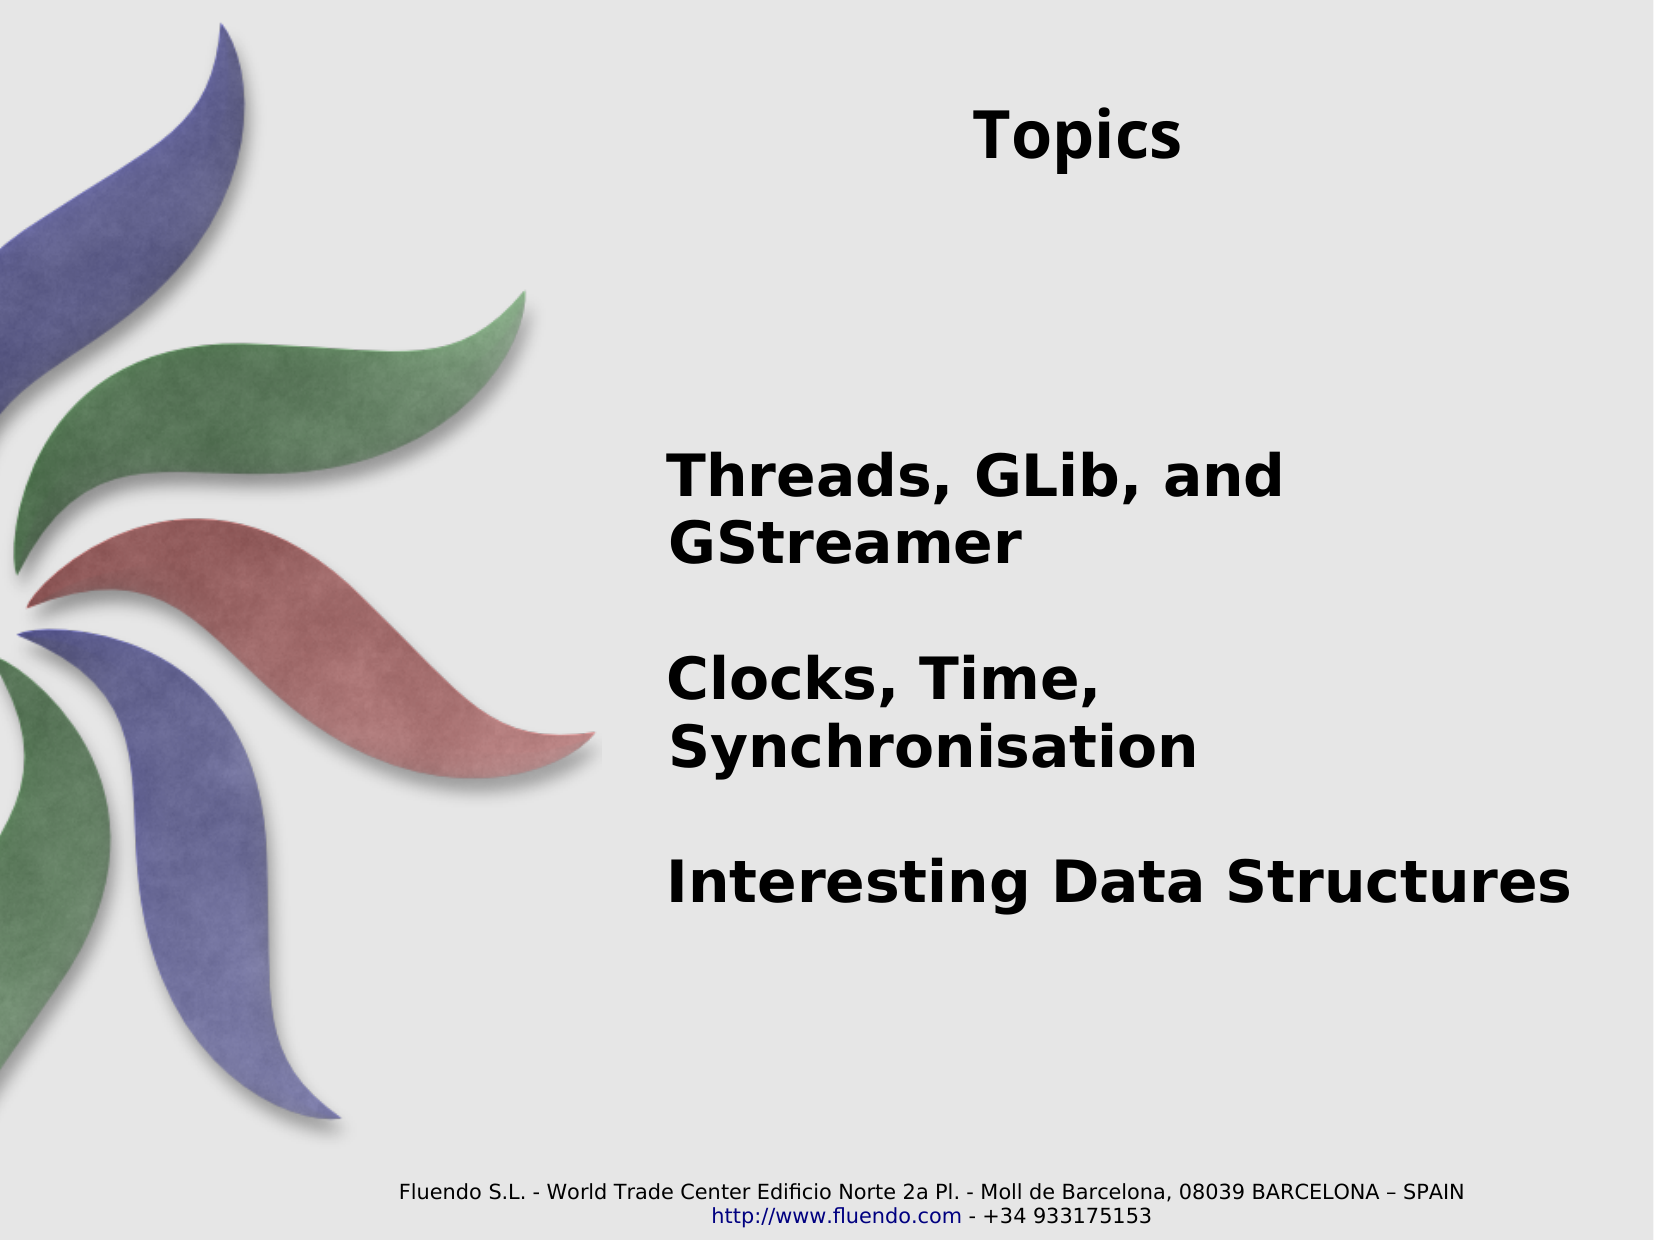

# Topics
Threads, GLib, and GStreamer
Clocks, Time, Synchronisation
Interesting Data Structures